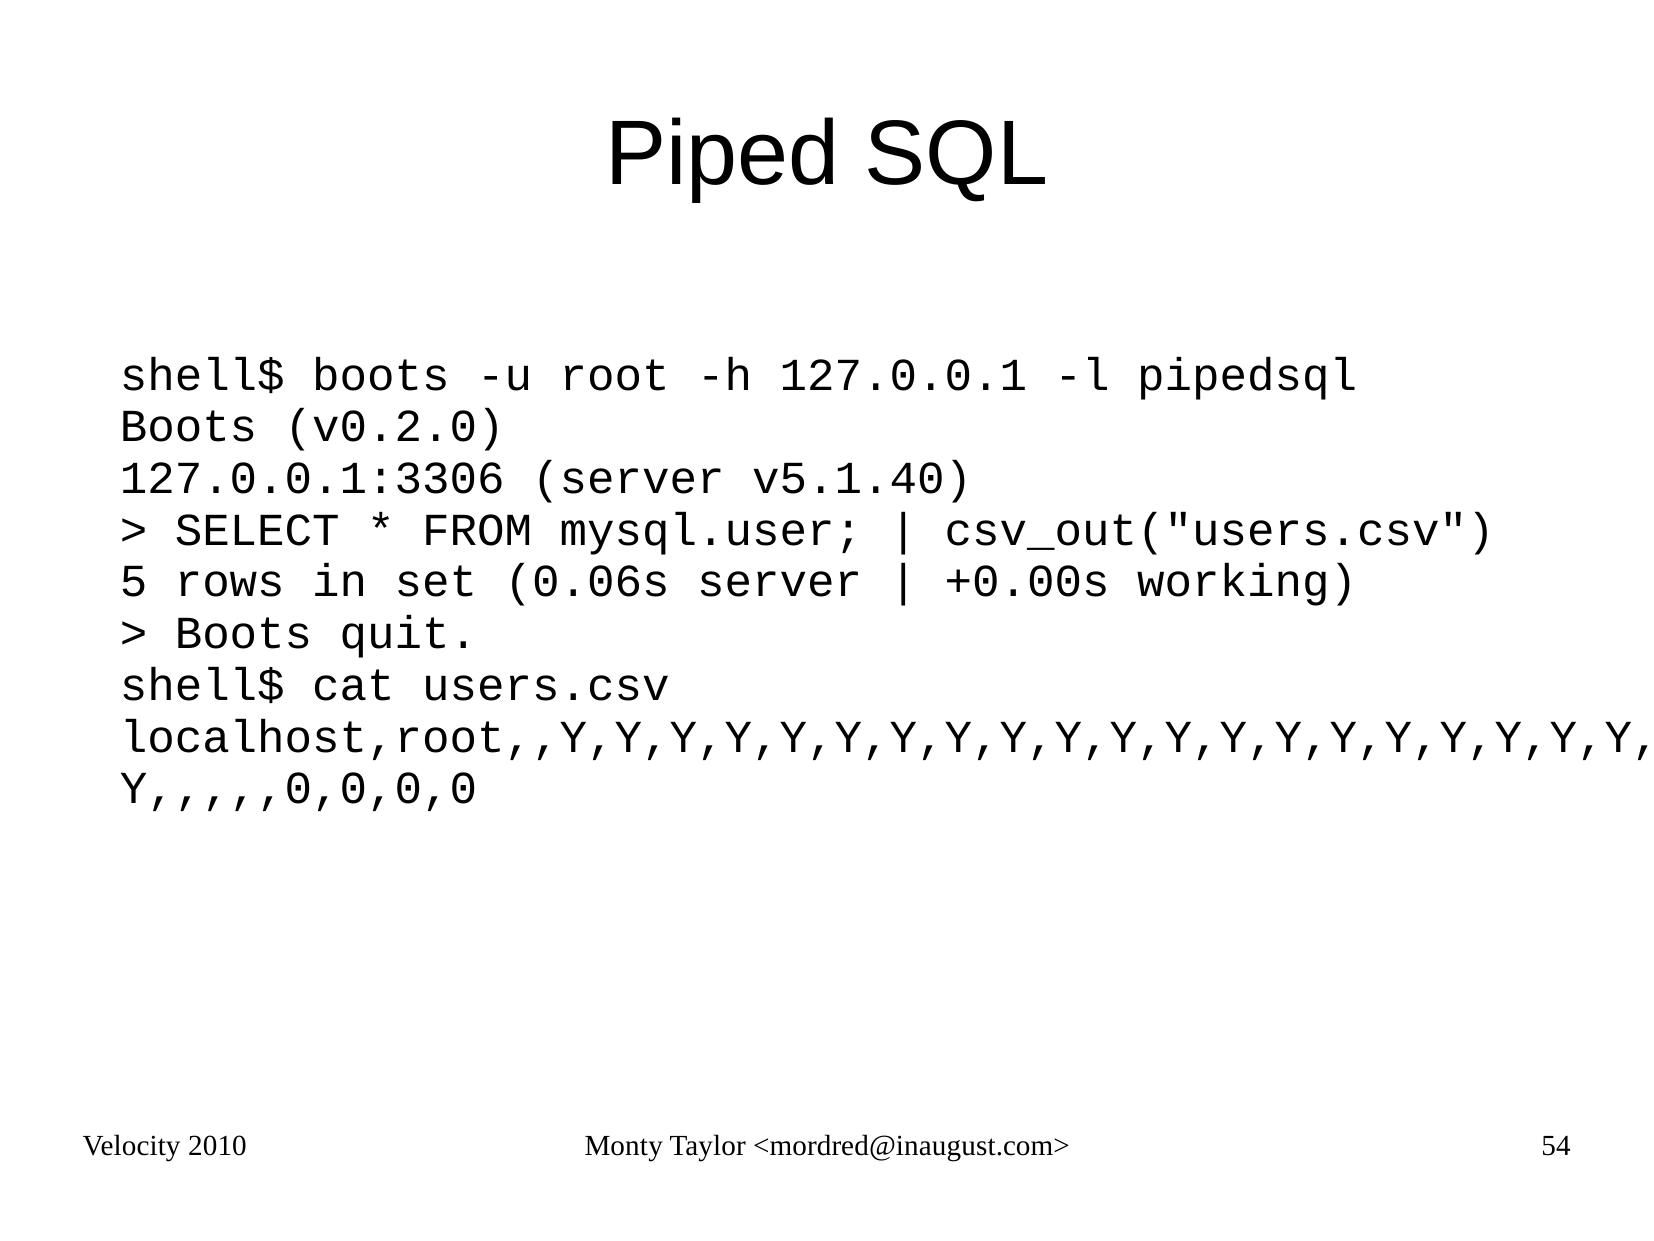

# Piped SQL
shell$ boots -u root -h 127.0.0.1 -l pipedsql
Boots (v0.2.0)
127.0.0.1:3306 (server v5.1.40)
> SELECT * FROM mysql.user; | csv_out("users.csv")
5 rows in set (0.06s server | +0.00s working)
> Boots quit.
shell$ cat users.csv
localhost,root,,Y,Y,Y,Y,Y,Y,Y,Y,Y,Y,Y,Y,Y,Y,Y,Y,Y,Y,Y,Y,Y,Y,Y,Y,Y,Y,Y,Y,,,,,0,0,0,0
Velocity 2010
Monty Taylor <mordred@inaugust.com>
54